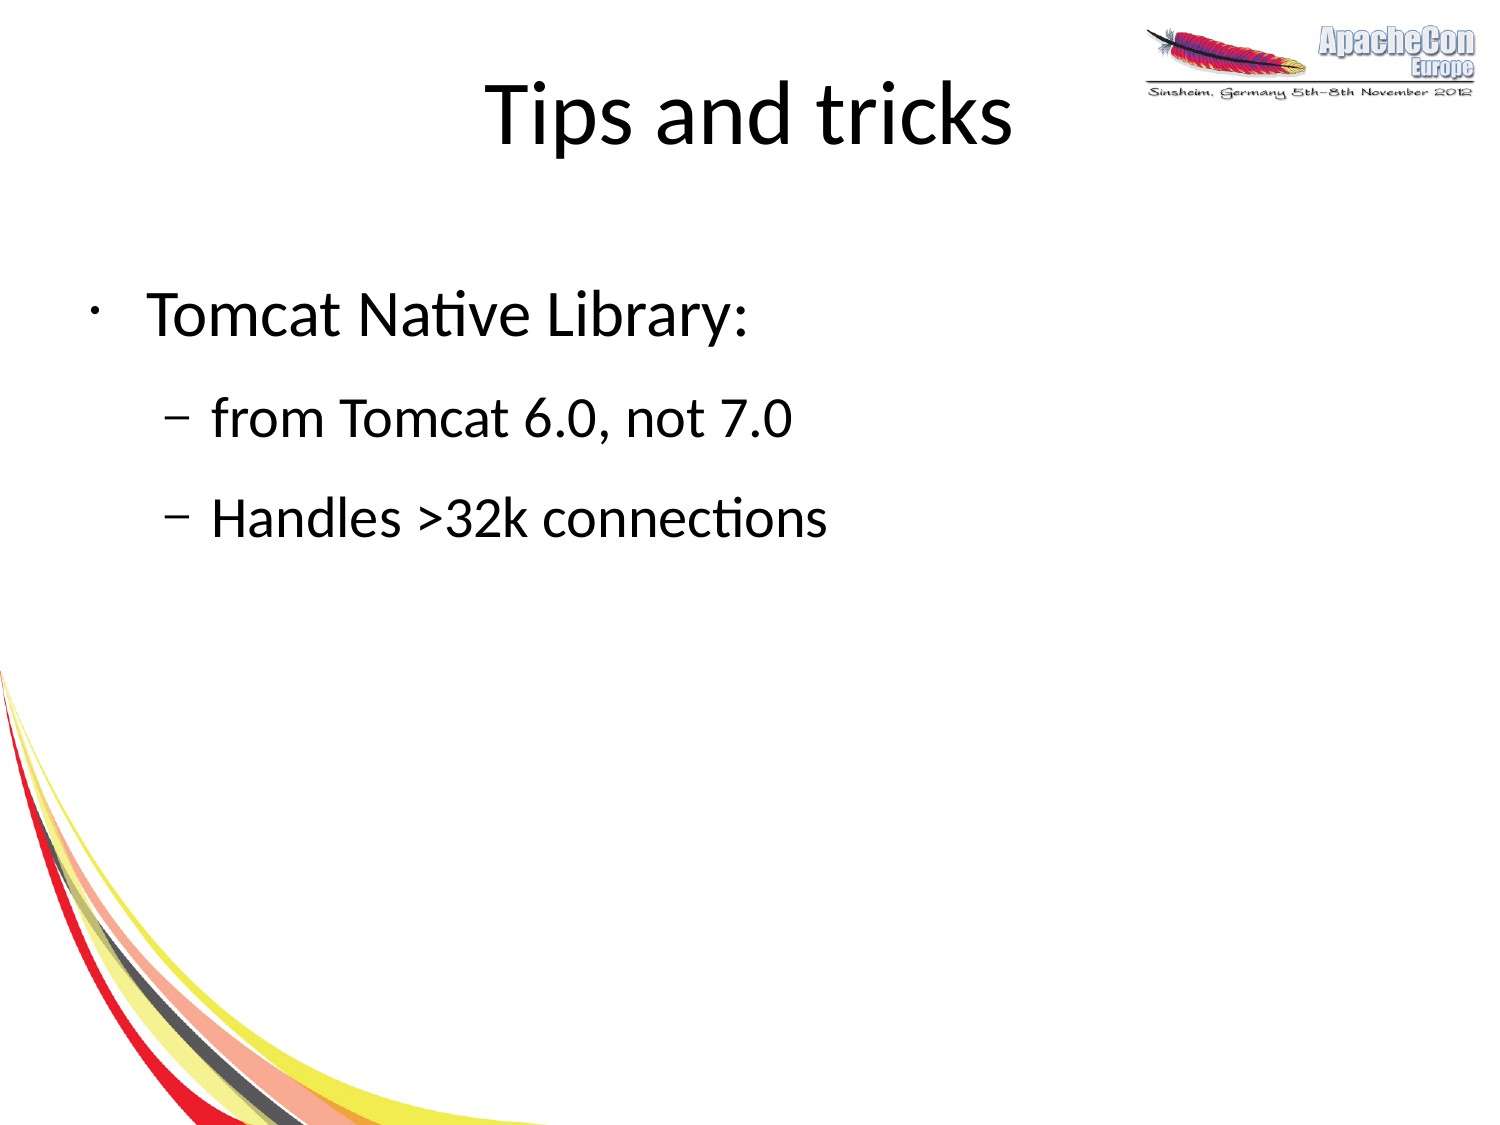

# Tips and tricks
Tomcat Native Library:
from Tomcat 6.0, not 7.0
Handles >32k connections